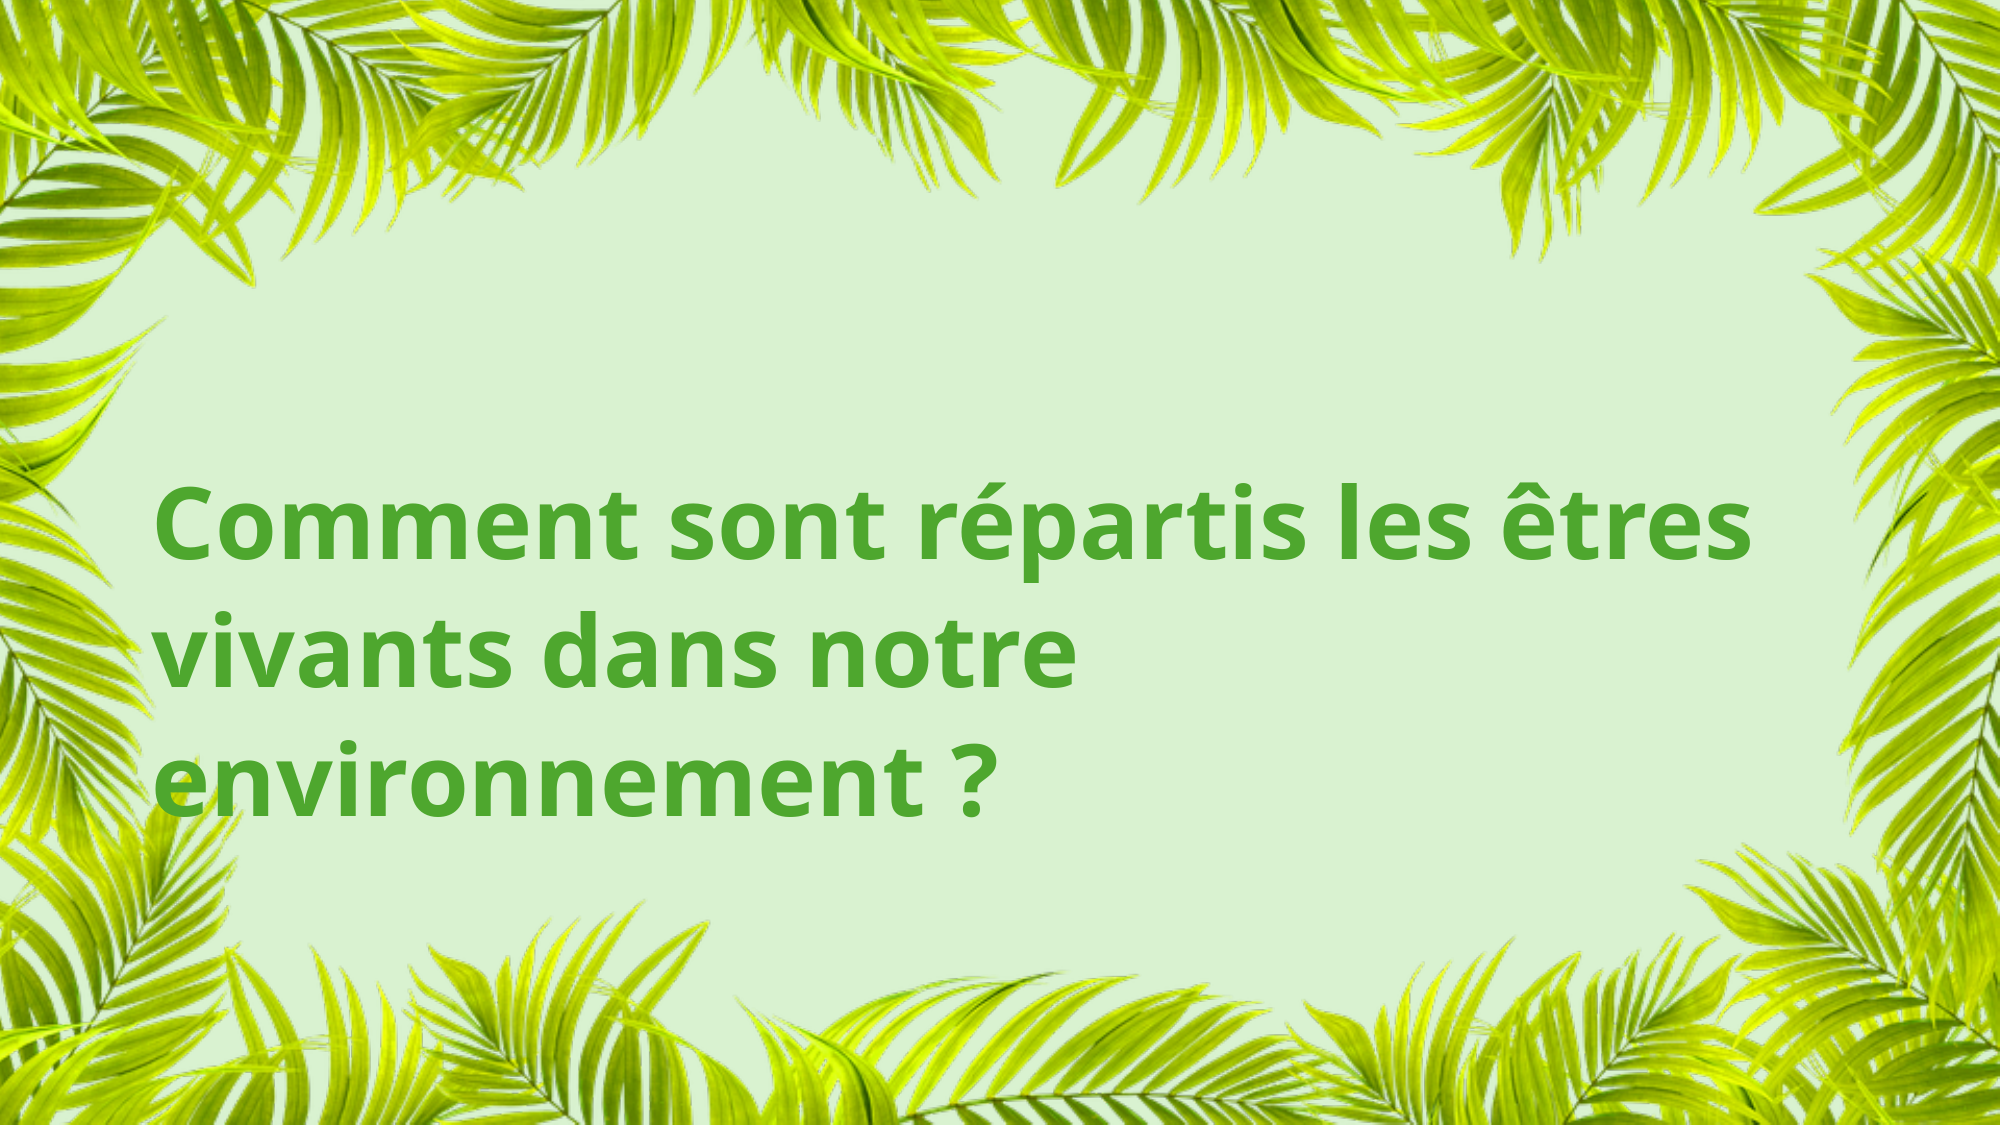

Comment sont répartis les êtres vivants dans notre environnement ?